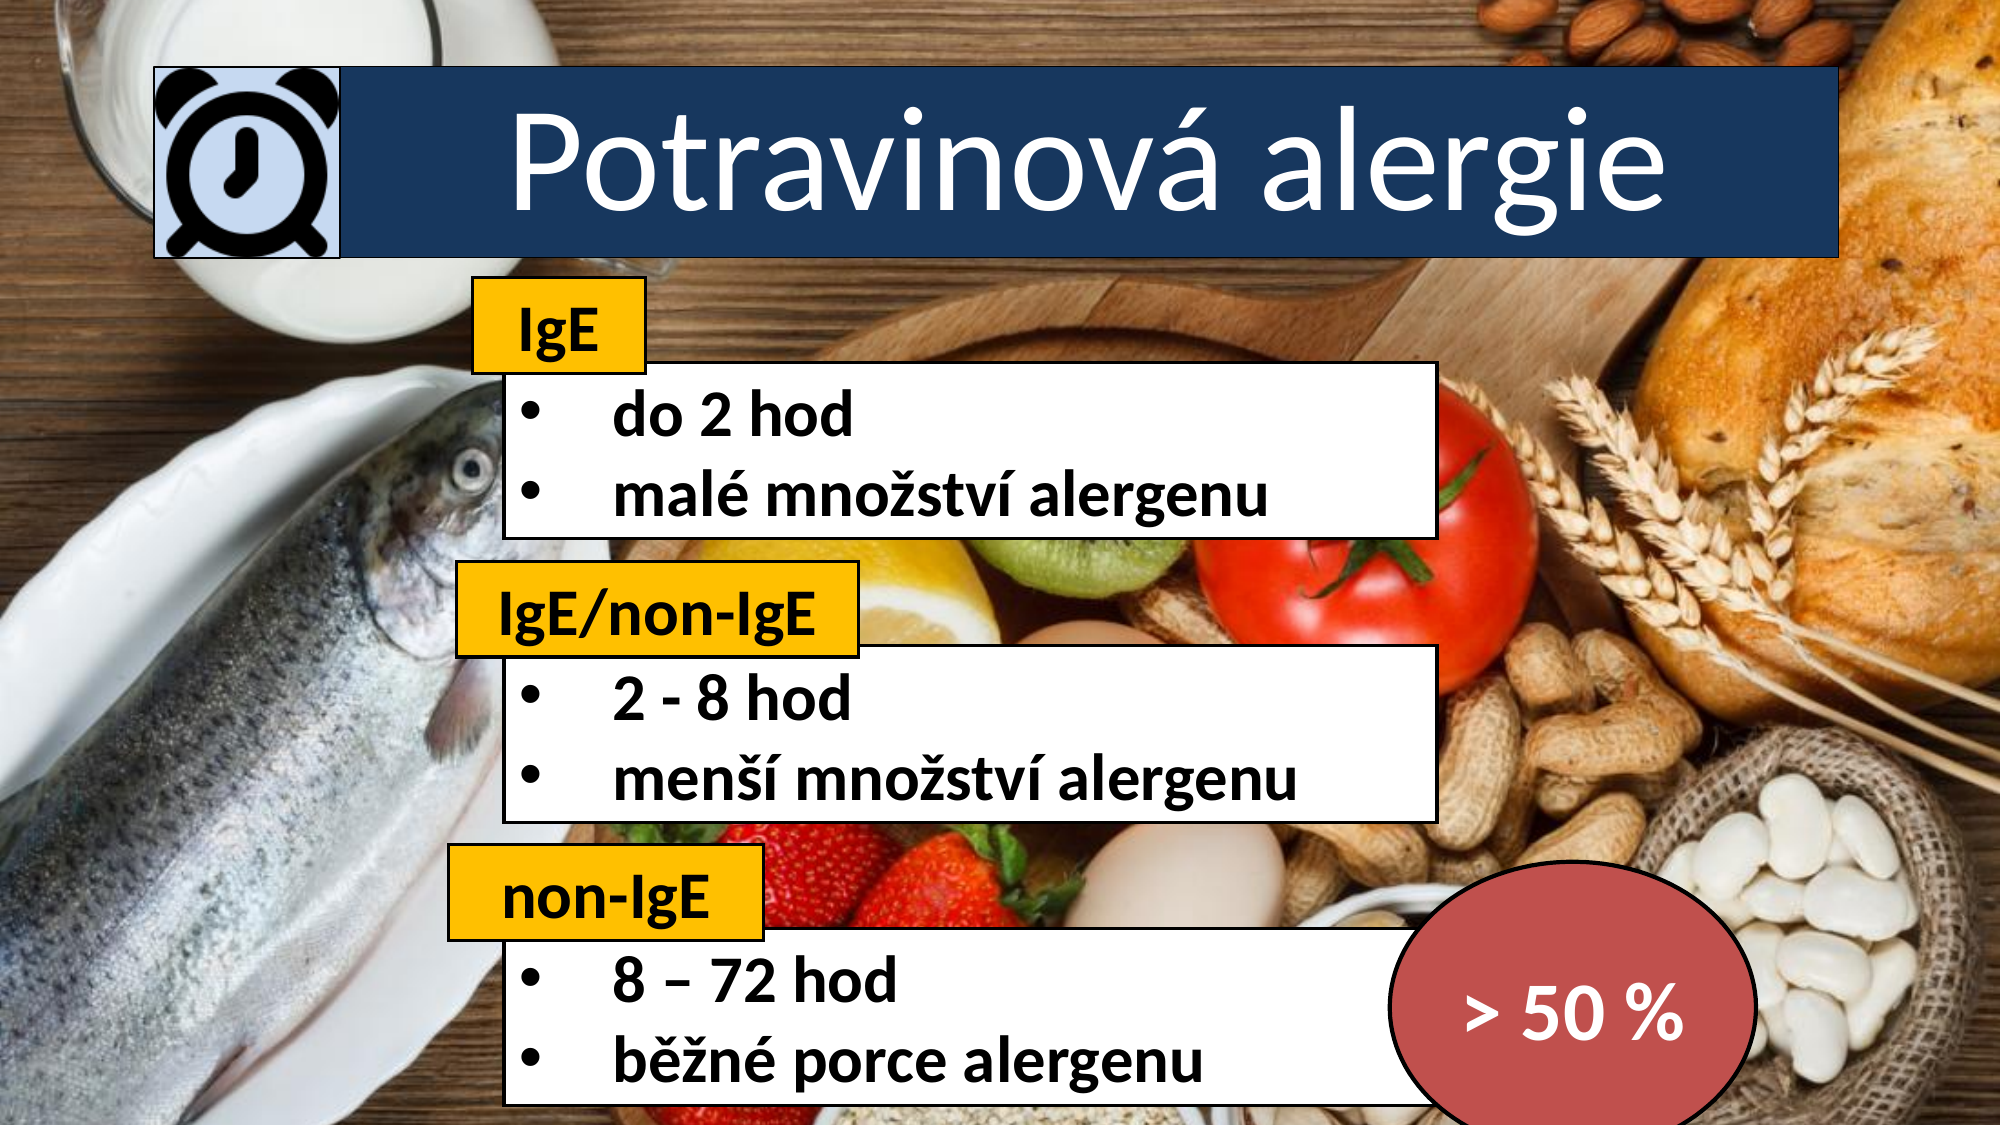

Potravinová alergie
IgE
do 2 hod
malé množství alergenu
IgE/non-IgE
2 - 8 hod
menší množství alergenu
non-IgE
> 50 %
8 – 72 hod
běžné porce alergenu